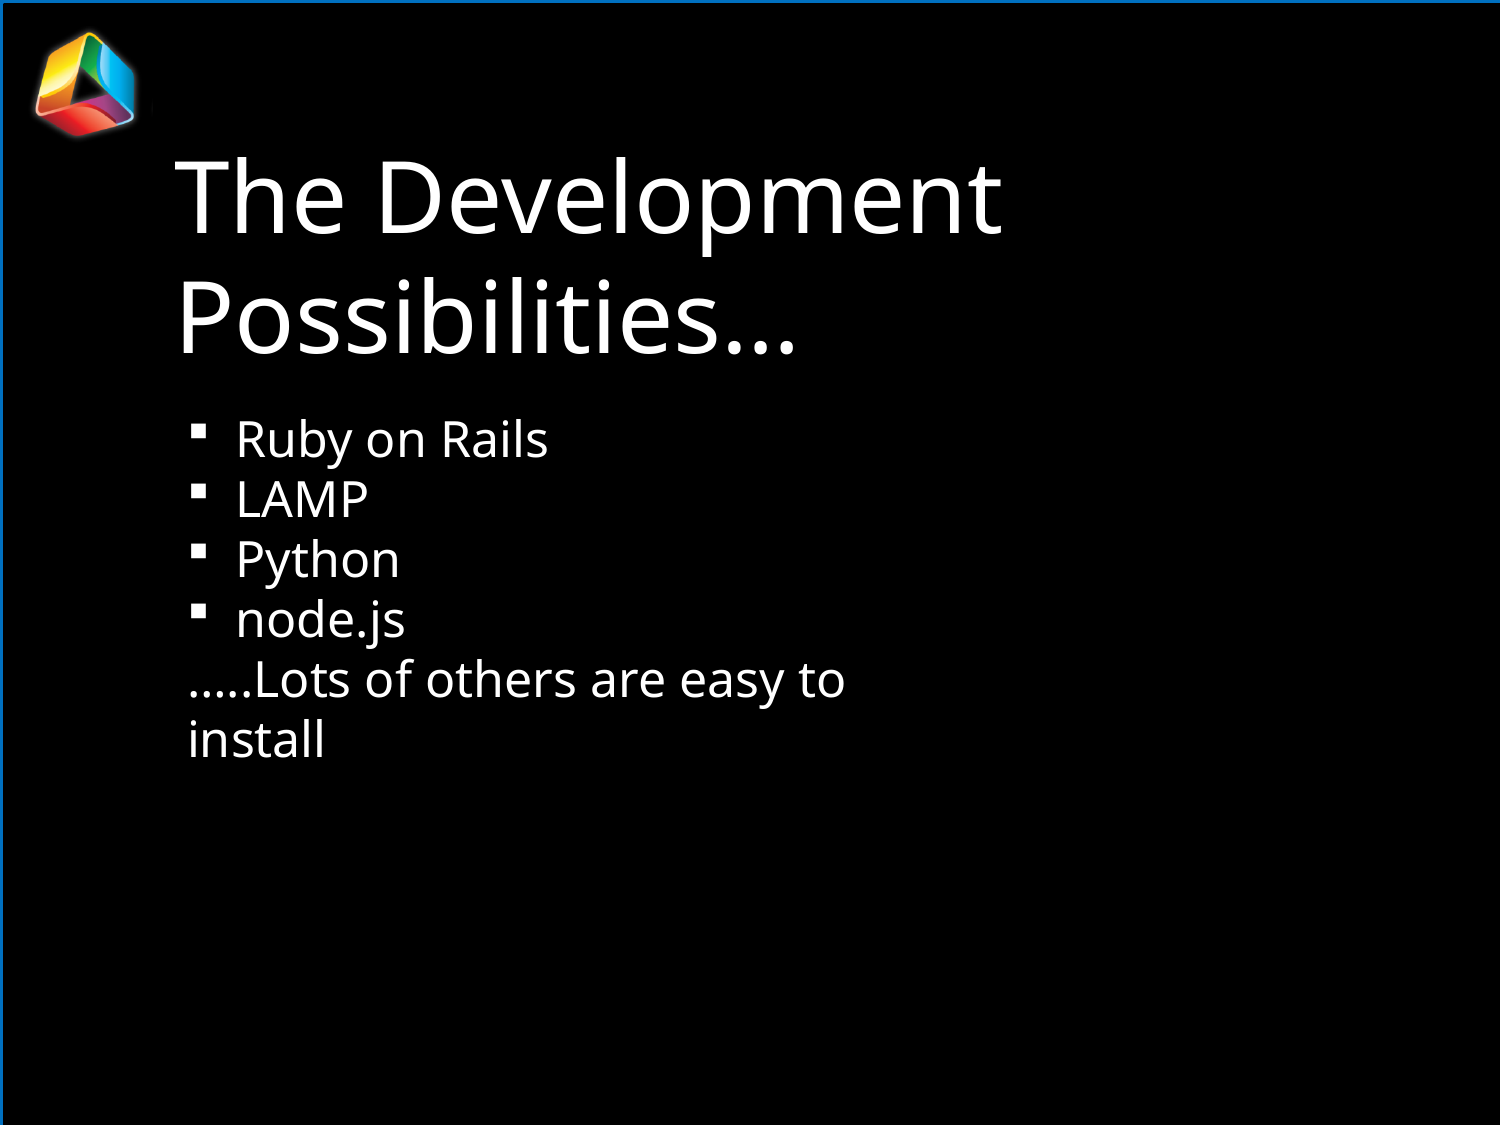

The Development Possibilities…
# DLNA talk
 Ruby on Rails
 LAMP
 Python
 node.js
…..Lots of others are easy to install